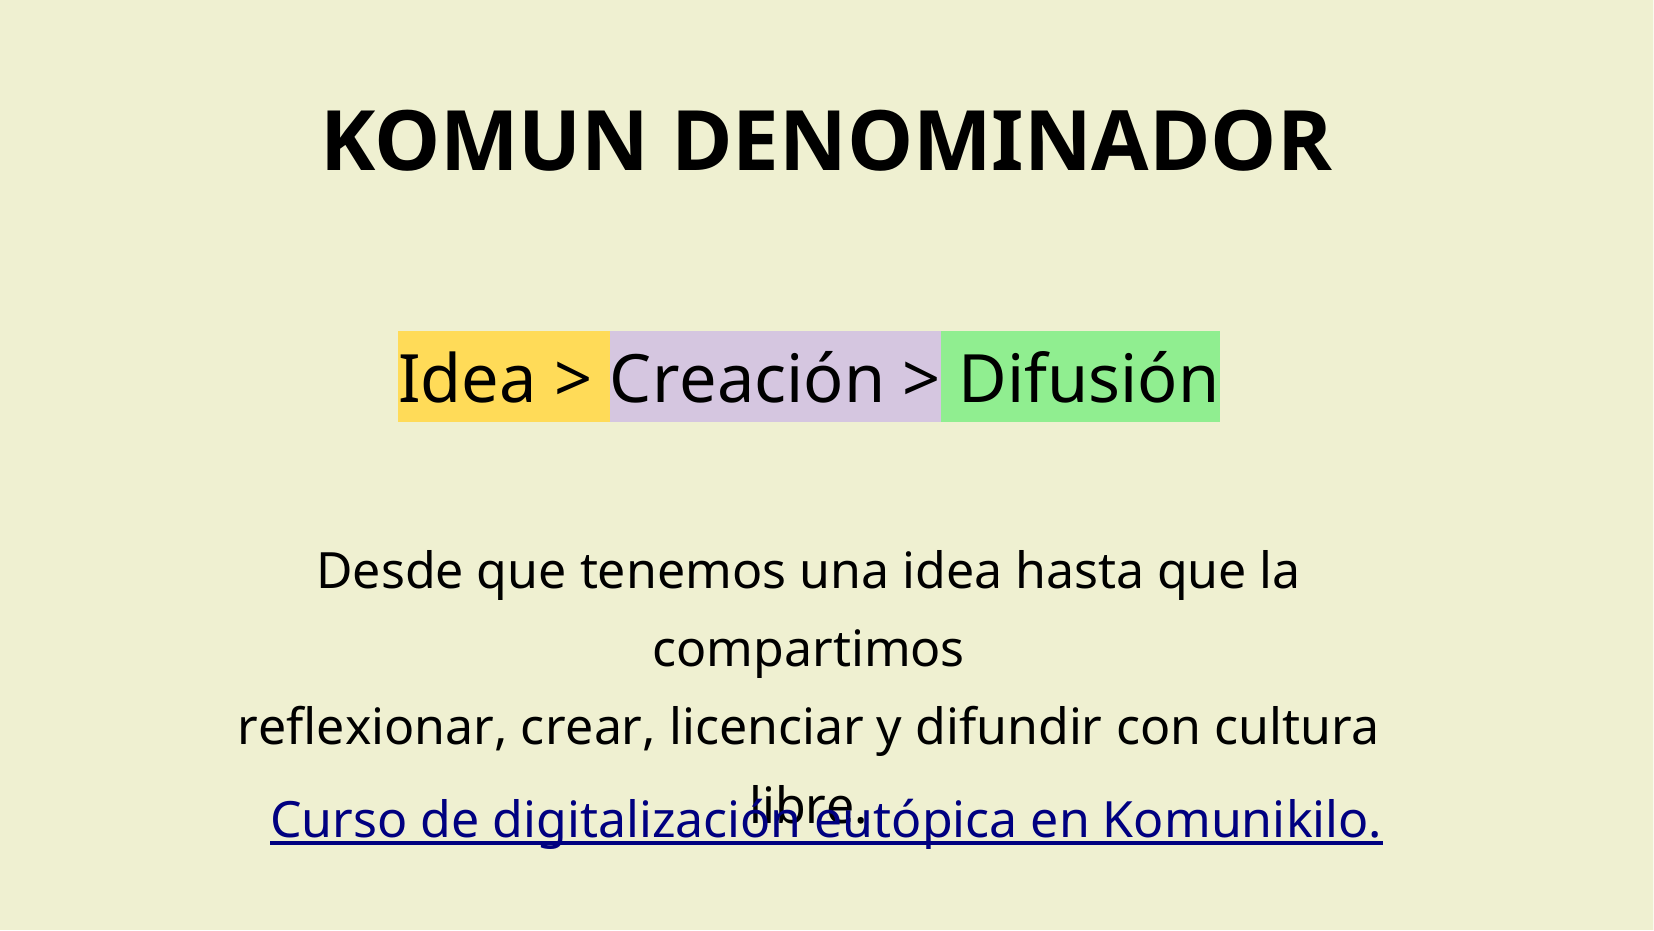

# Komun denominador
Idea > Creación > Difusión
Desde que tenemos una idea hasta que la compartimos
reflexionar, crear, licenciar y difundir con cultura libre.
Curso de digitalización eutópica en Komunikilo.